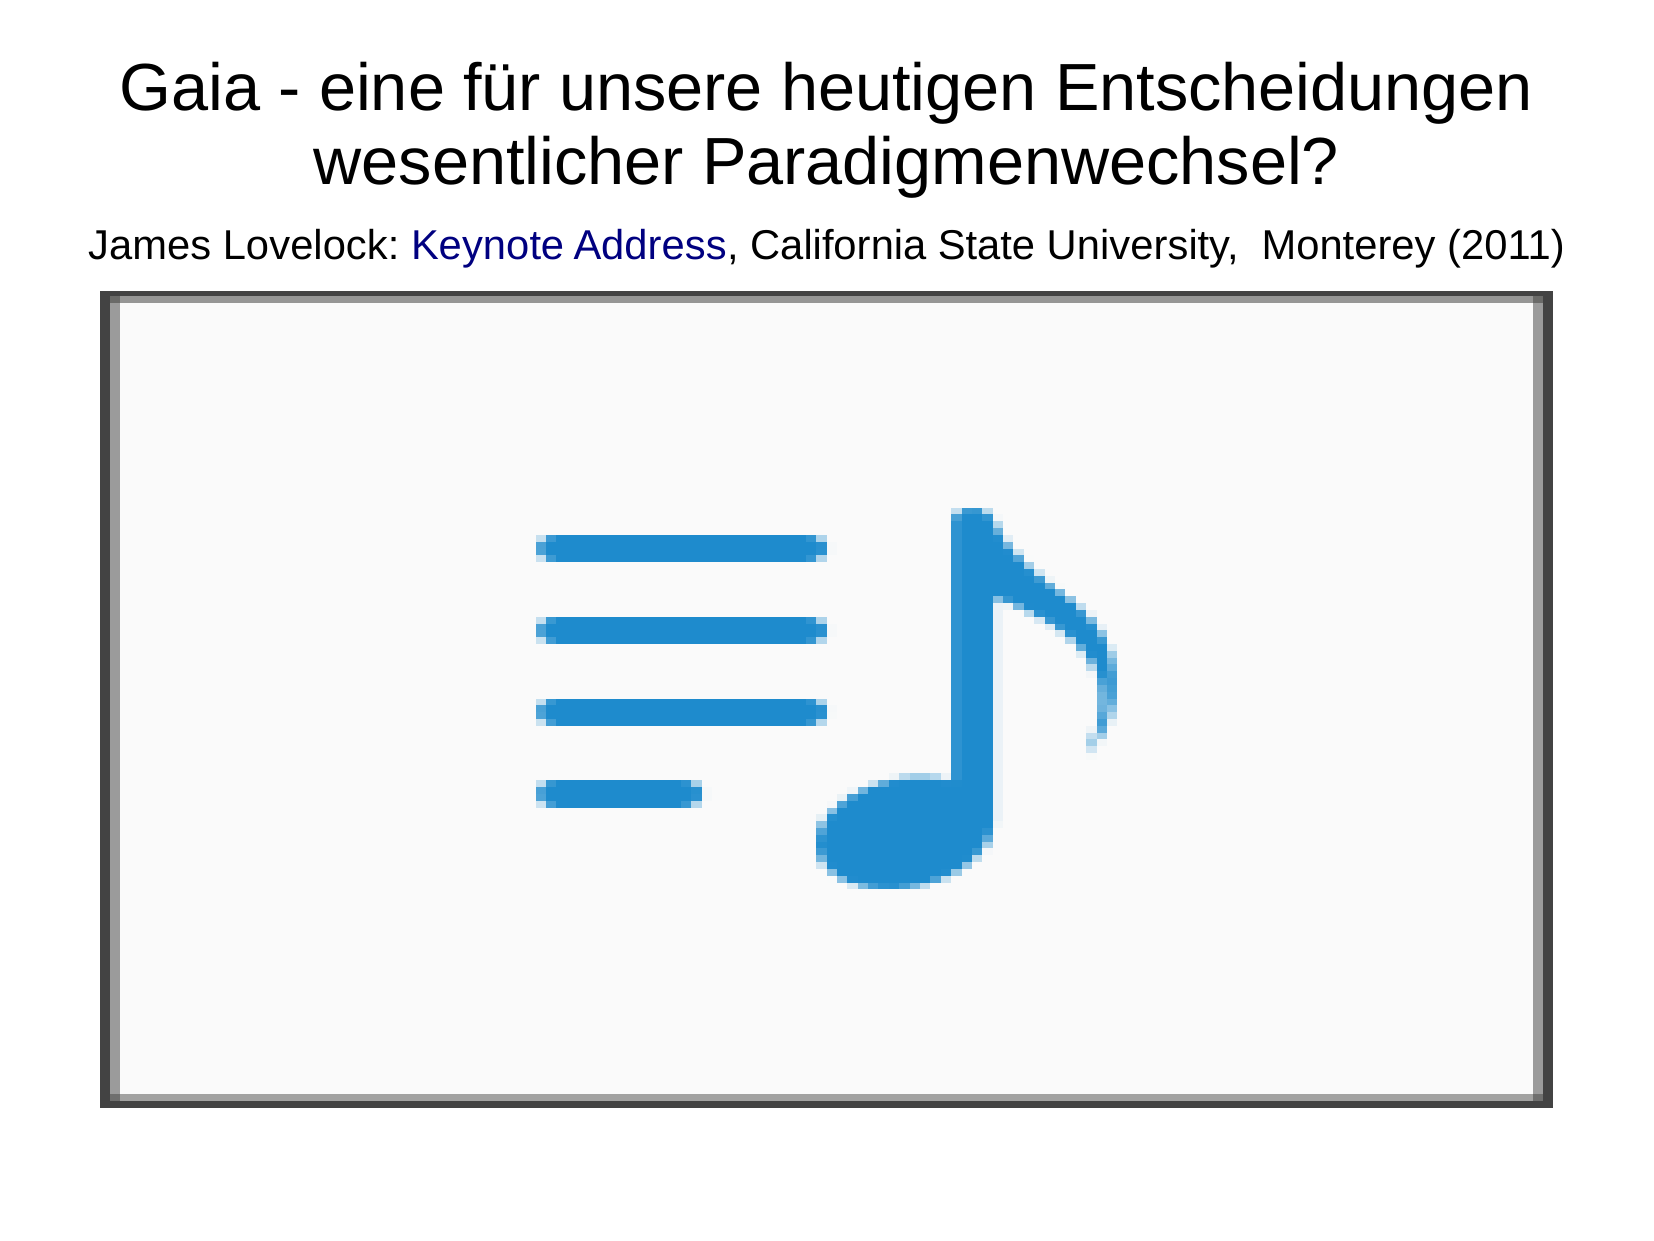

# Gaia - eine für unsere heutigen Entscheidungen wesentlicher Paradigmenwechsel? James Lovelock: Keynote Address, California State University, Monterey (2011)